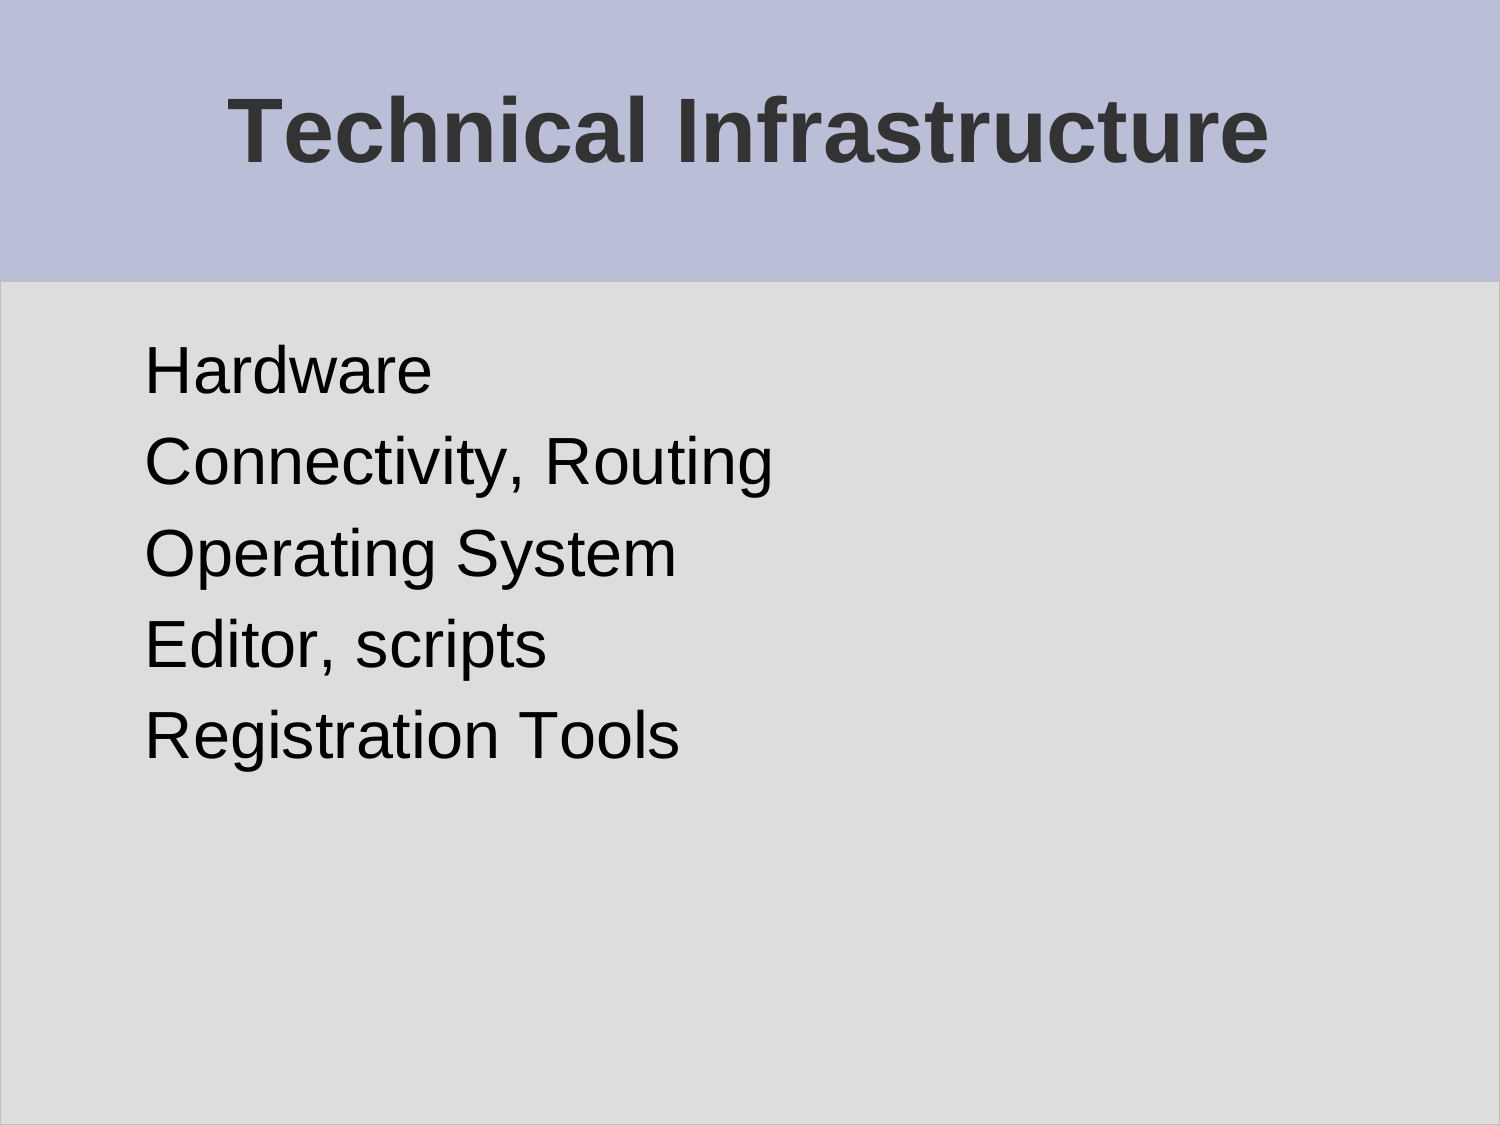

# Technical Infrastructure
Hardware
Connectivity, Routing
Operating System
Editor, scripts
Registration Tools